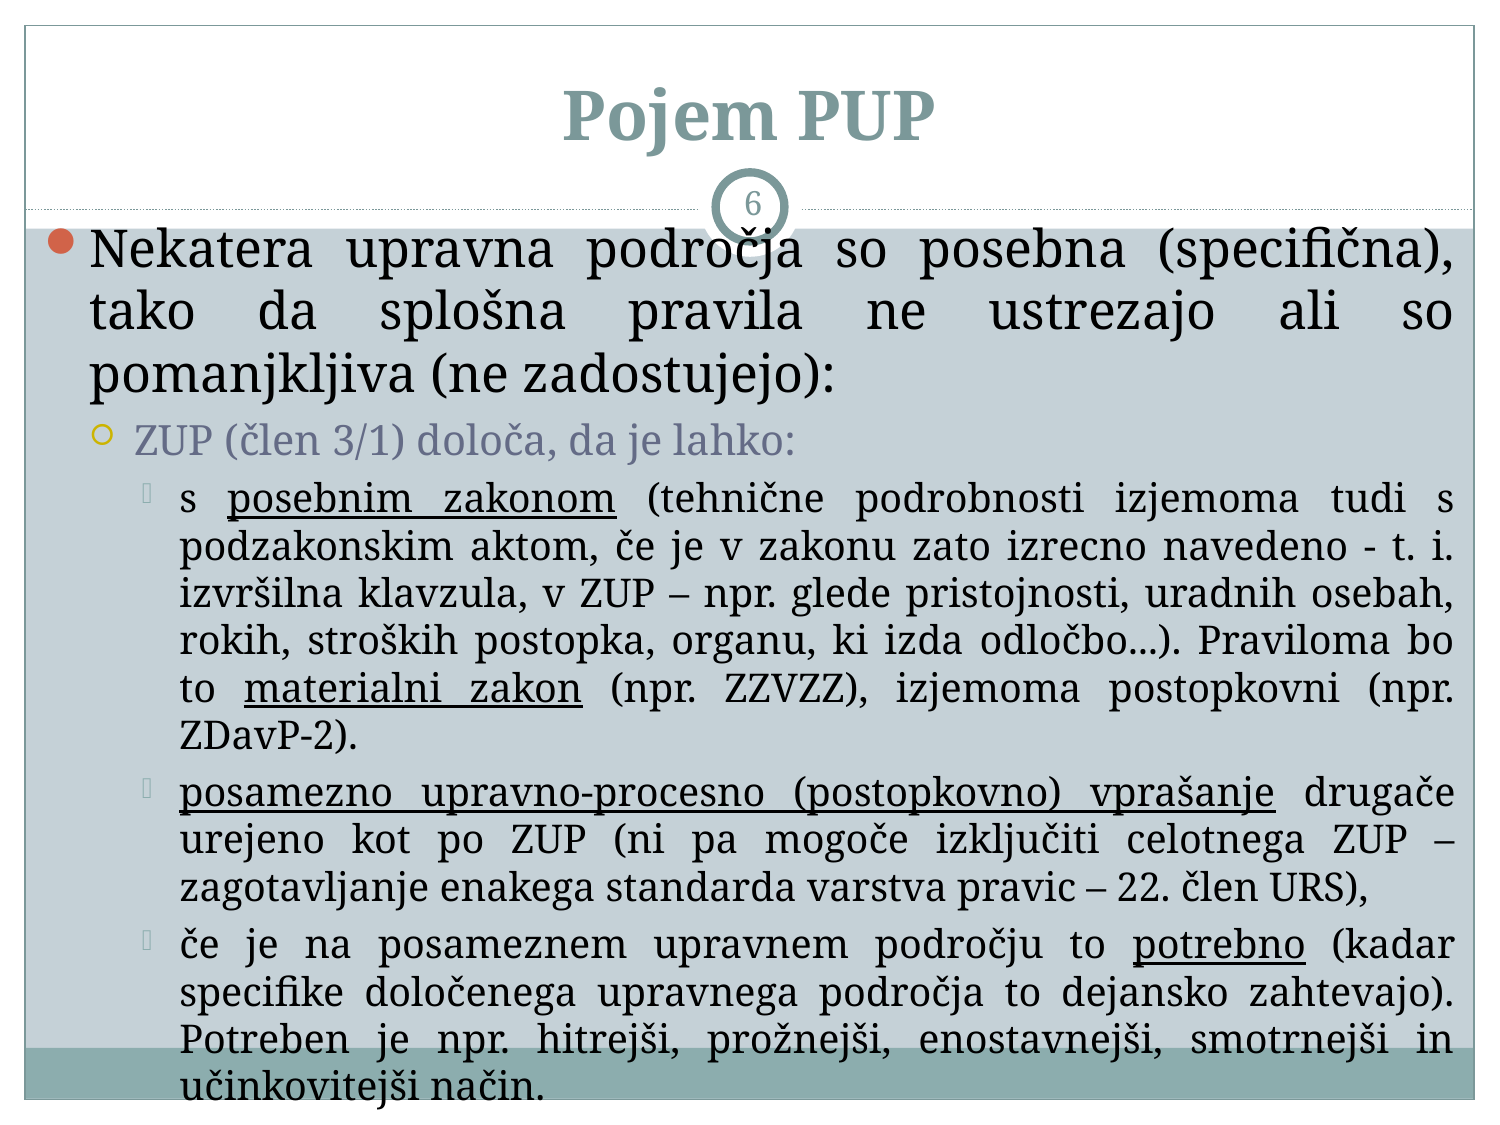

# Pojem PUP
Nekatera upravna področja so posebna (specifična), tako da splošna pravila ne ustrezajo ali so pomanjkljiva (ne zadostujejo):
ZUP (člen 3/1) določa, da je lahko:
s posebnim zakonom (tehnične podrobnosti izjemoma tudi s podzakonskim aktom, če je v zakonu zato izrecno navedeno - t. i. izvršilna klavzula, v ZUP – npr. glede pristojnosti, uradnih osebah, rokih, stroških postopka, organu, ki izda odločbo...). Praviloma bo to materialni zakon (npr. ZZVZZ), izjemoma postopkovni (npr. ZDavP-2).
posamezno upravno-procesno (postopkovno) vprašanje drugače urejeno kot po ZUP (ni pa mogoče izključiti celotnega ZUP – zagotavljanje enakega standarda varstva pravic – 22. člen URS),
če je na posameznem upravnem področju to potrebno (kadar specifike določenega upravnega področja to dejansko zahtevajo). Potreben je npr. hitrejši, prožnejši, enostavnejši, smotrnejši in učinkovitejši način.
Subsidiarna uporaba ZUP.